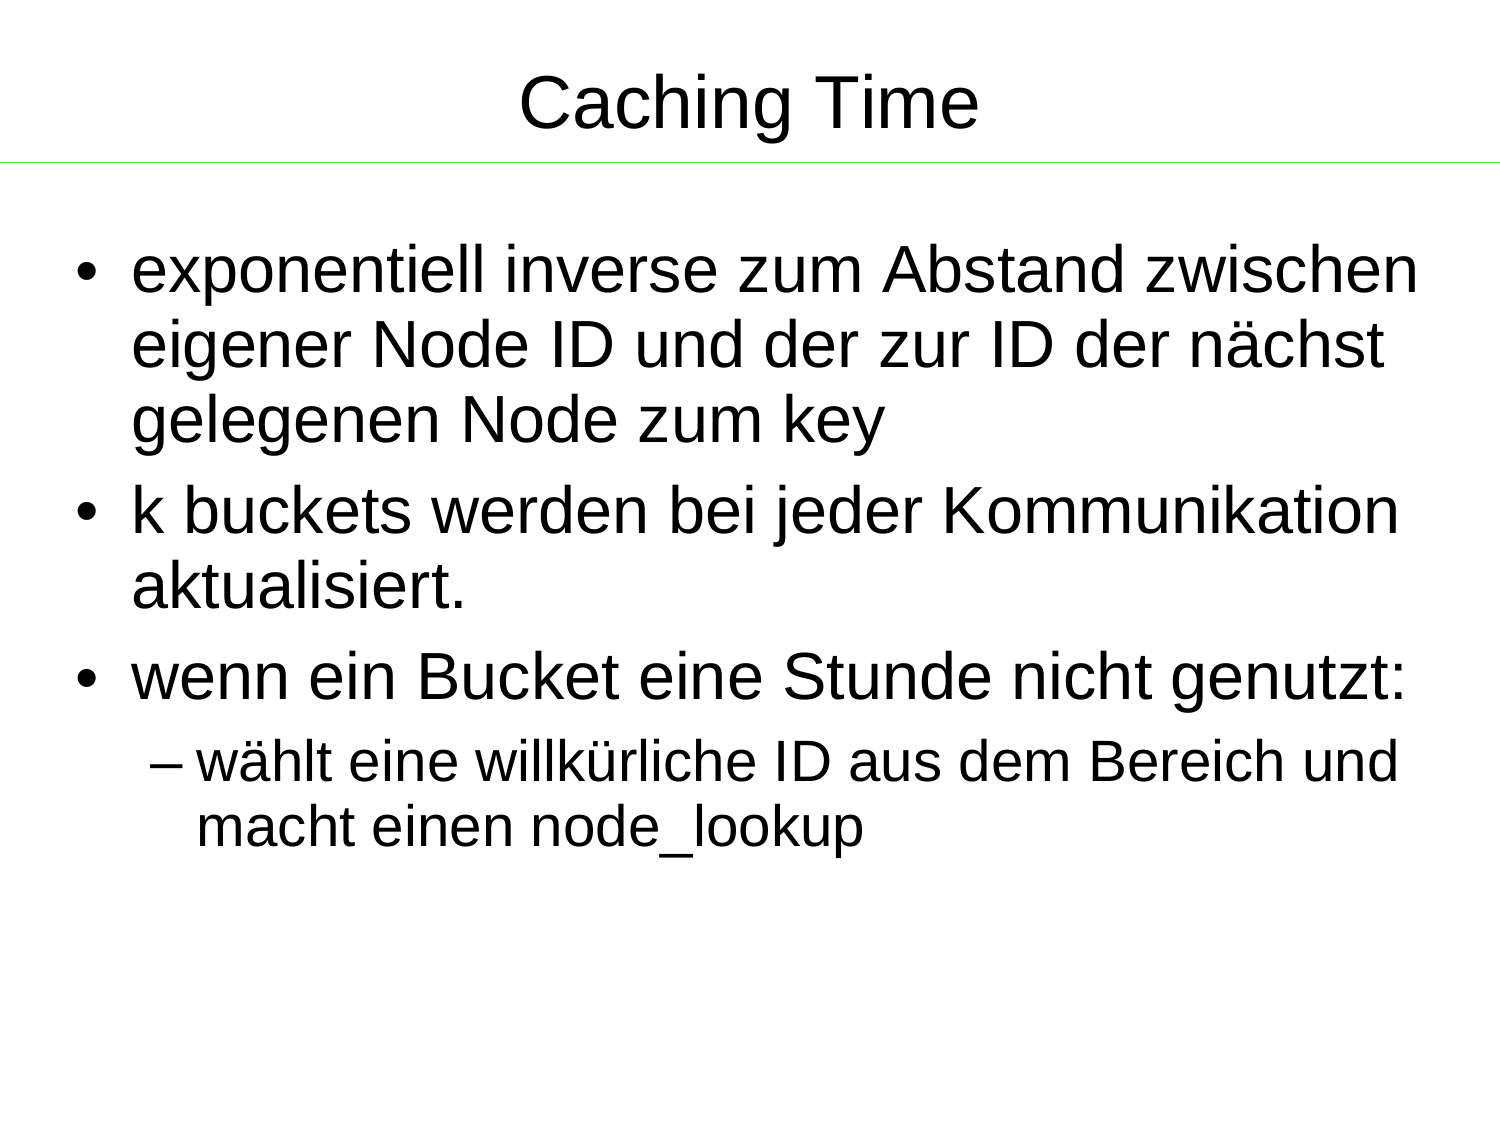

# Caching Time
exponentiell inverse zum Abstand zwischen eigener Node ID und der zur ID der nächst gelegenen Node zum key
k buckets werden bei jeder Kommunikation aktualisiert.
wenn ein Bucket eine Stunde nicht genutzt:
wählt eine willkürliche ID aus dem Bereich und macht einen node_lookup